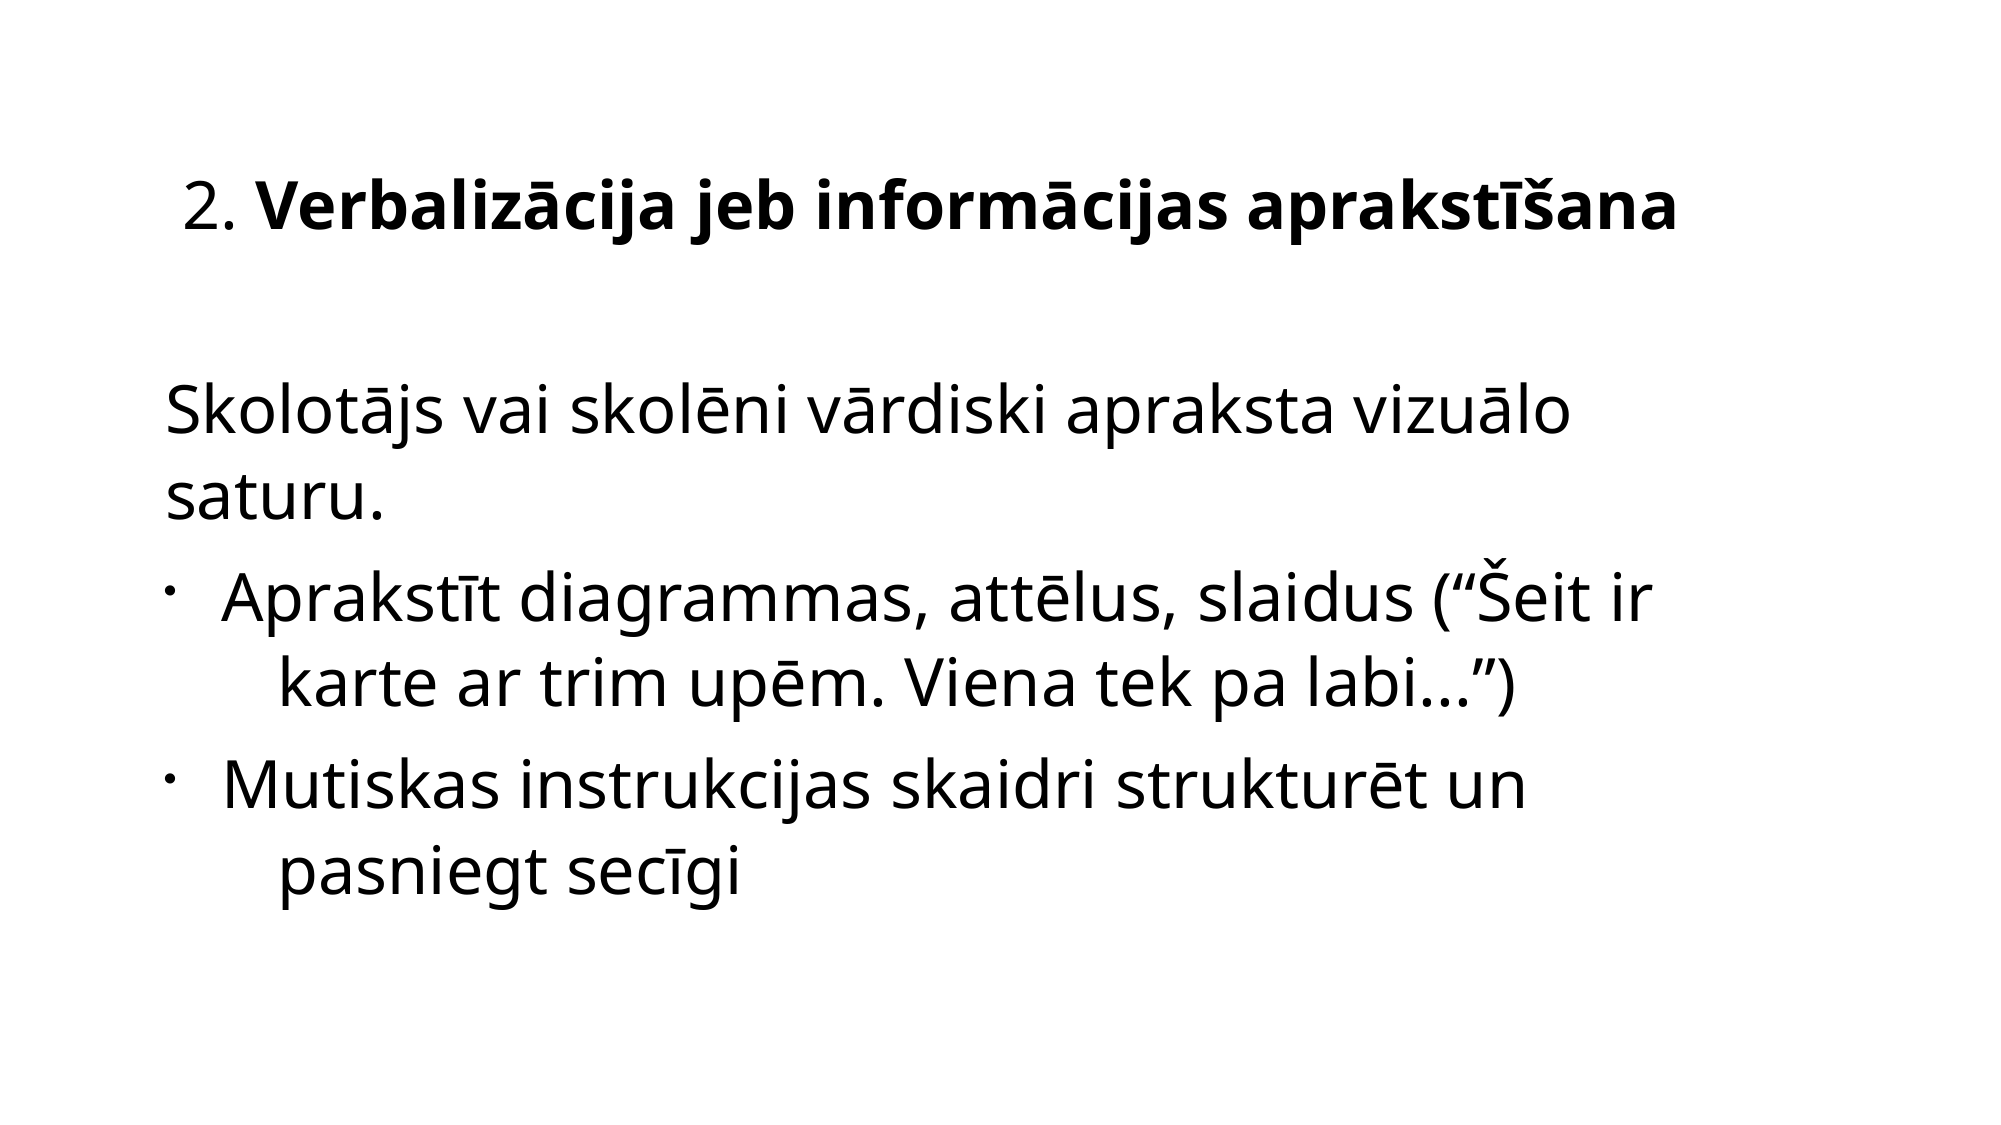

2. Verbalizācija jeb informācijas aprakstīšana
Skolotājs vai skolēni vārdiski apraksta vizuālo saturu.
Aprakstīt diagrammas, attēlus, slaidus (“Šeit ir karte ar trim upēm. Viena tek pa labi...”)
Mutiskas instrukcijas skaidri strukturēt un pasniegt secīgi